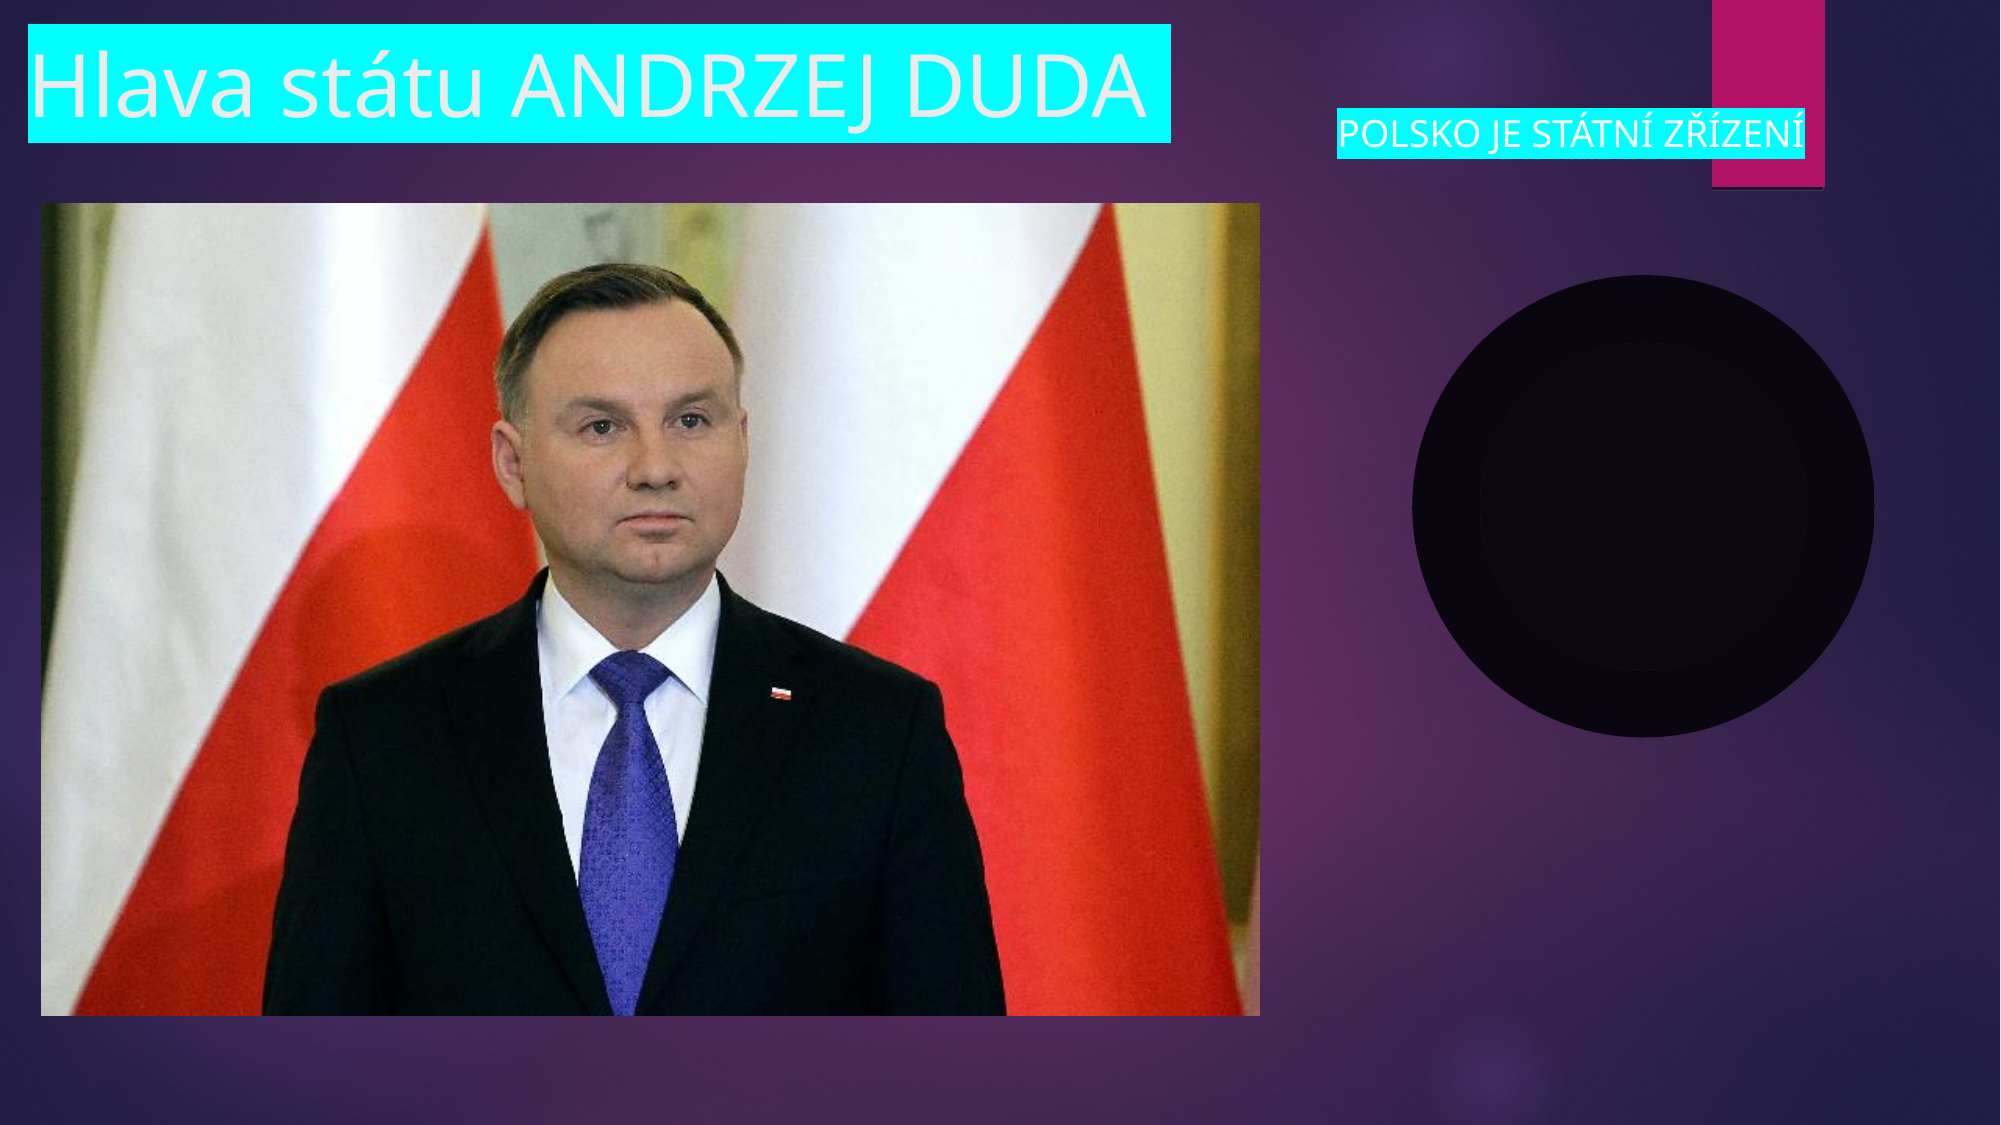

# Hlava státu ANDRZEJ DUDA
POLSKO JE STÁTNÍ ZŘÍZENÍ